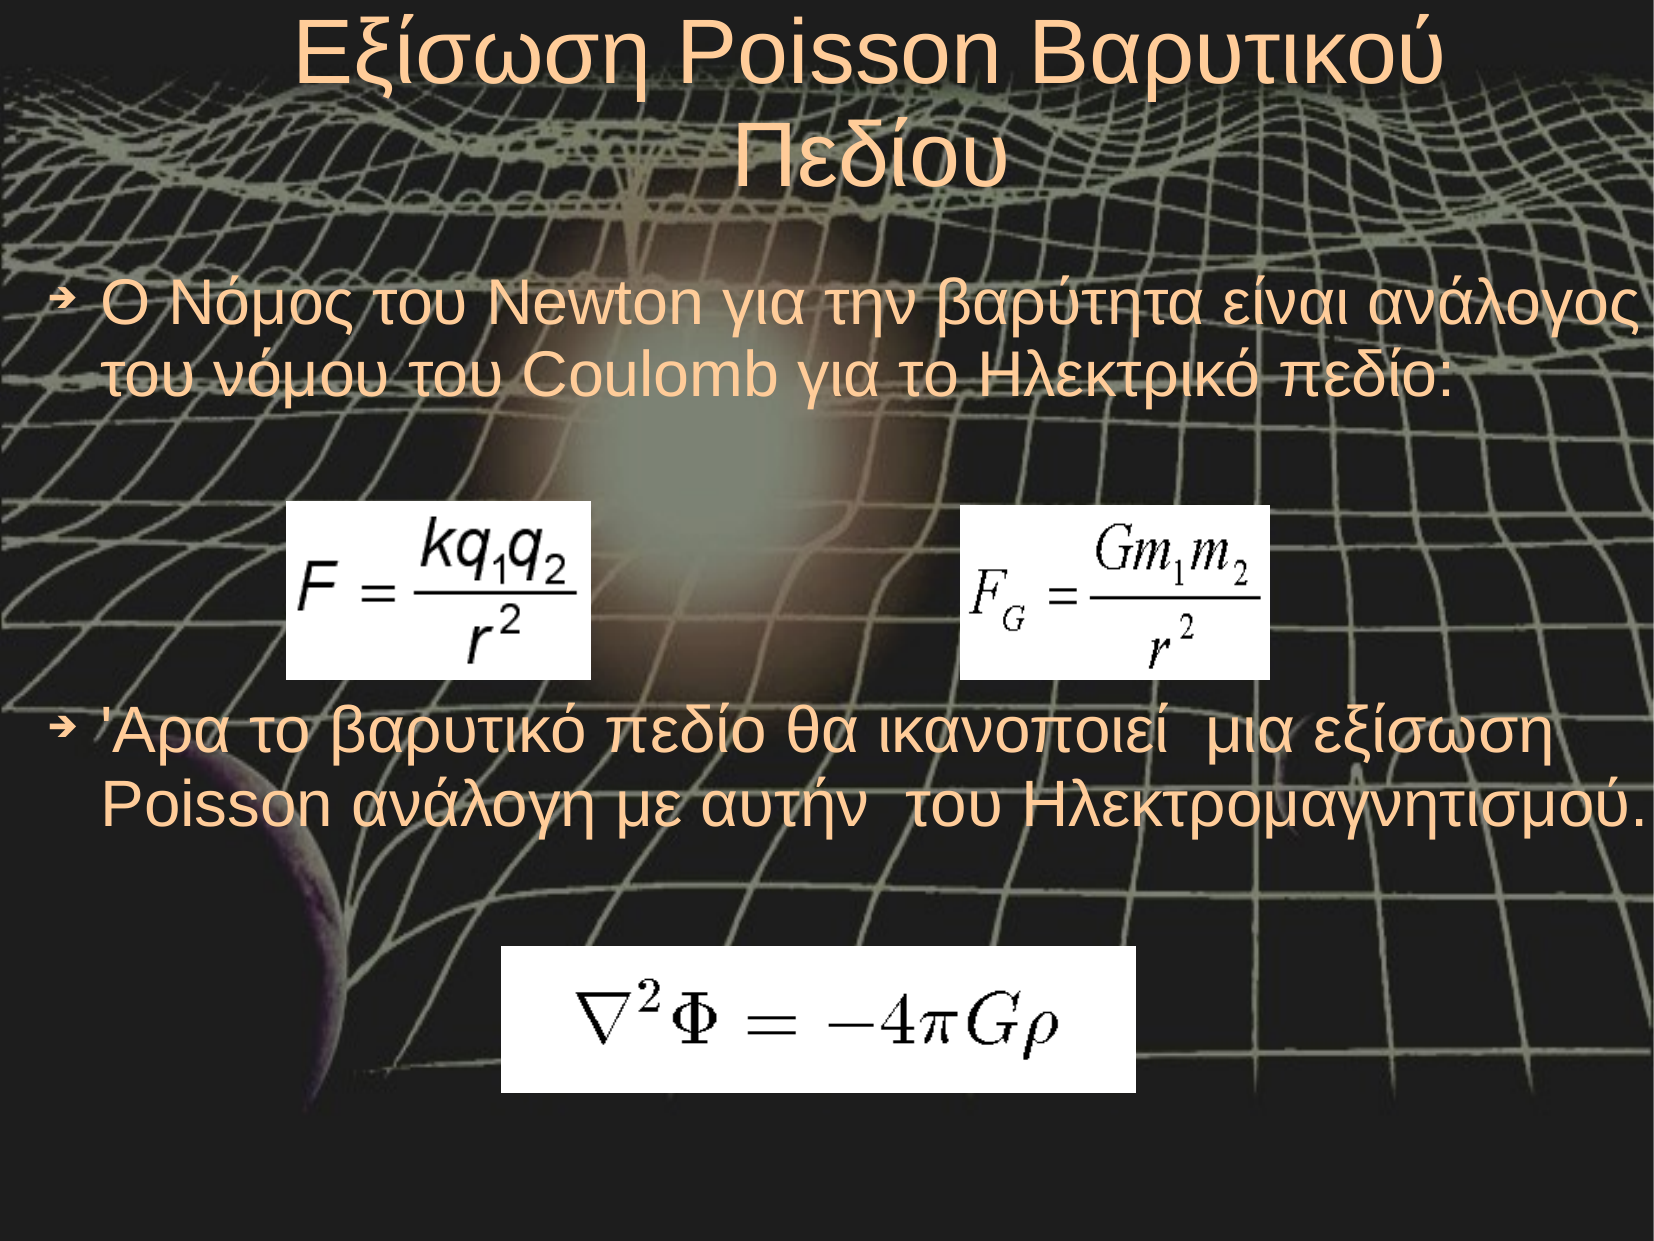

# Εξίσωση Poisson Βαρυτικού Πεδίου
Ο Νόμος του Newton για την βαρύτητα είναι ανάλογος του νόμου του Coulomb για το Ηλεκτρικό πεδίο:
'Αρα το βαρυτικό πεδίο θα ικανοποιεί μια εξίσωση Poisson ανάλογη με αυτήν του Ηλεκτρομαγνητισμού.